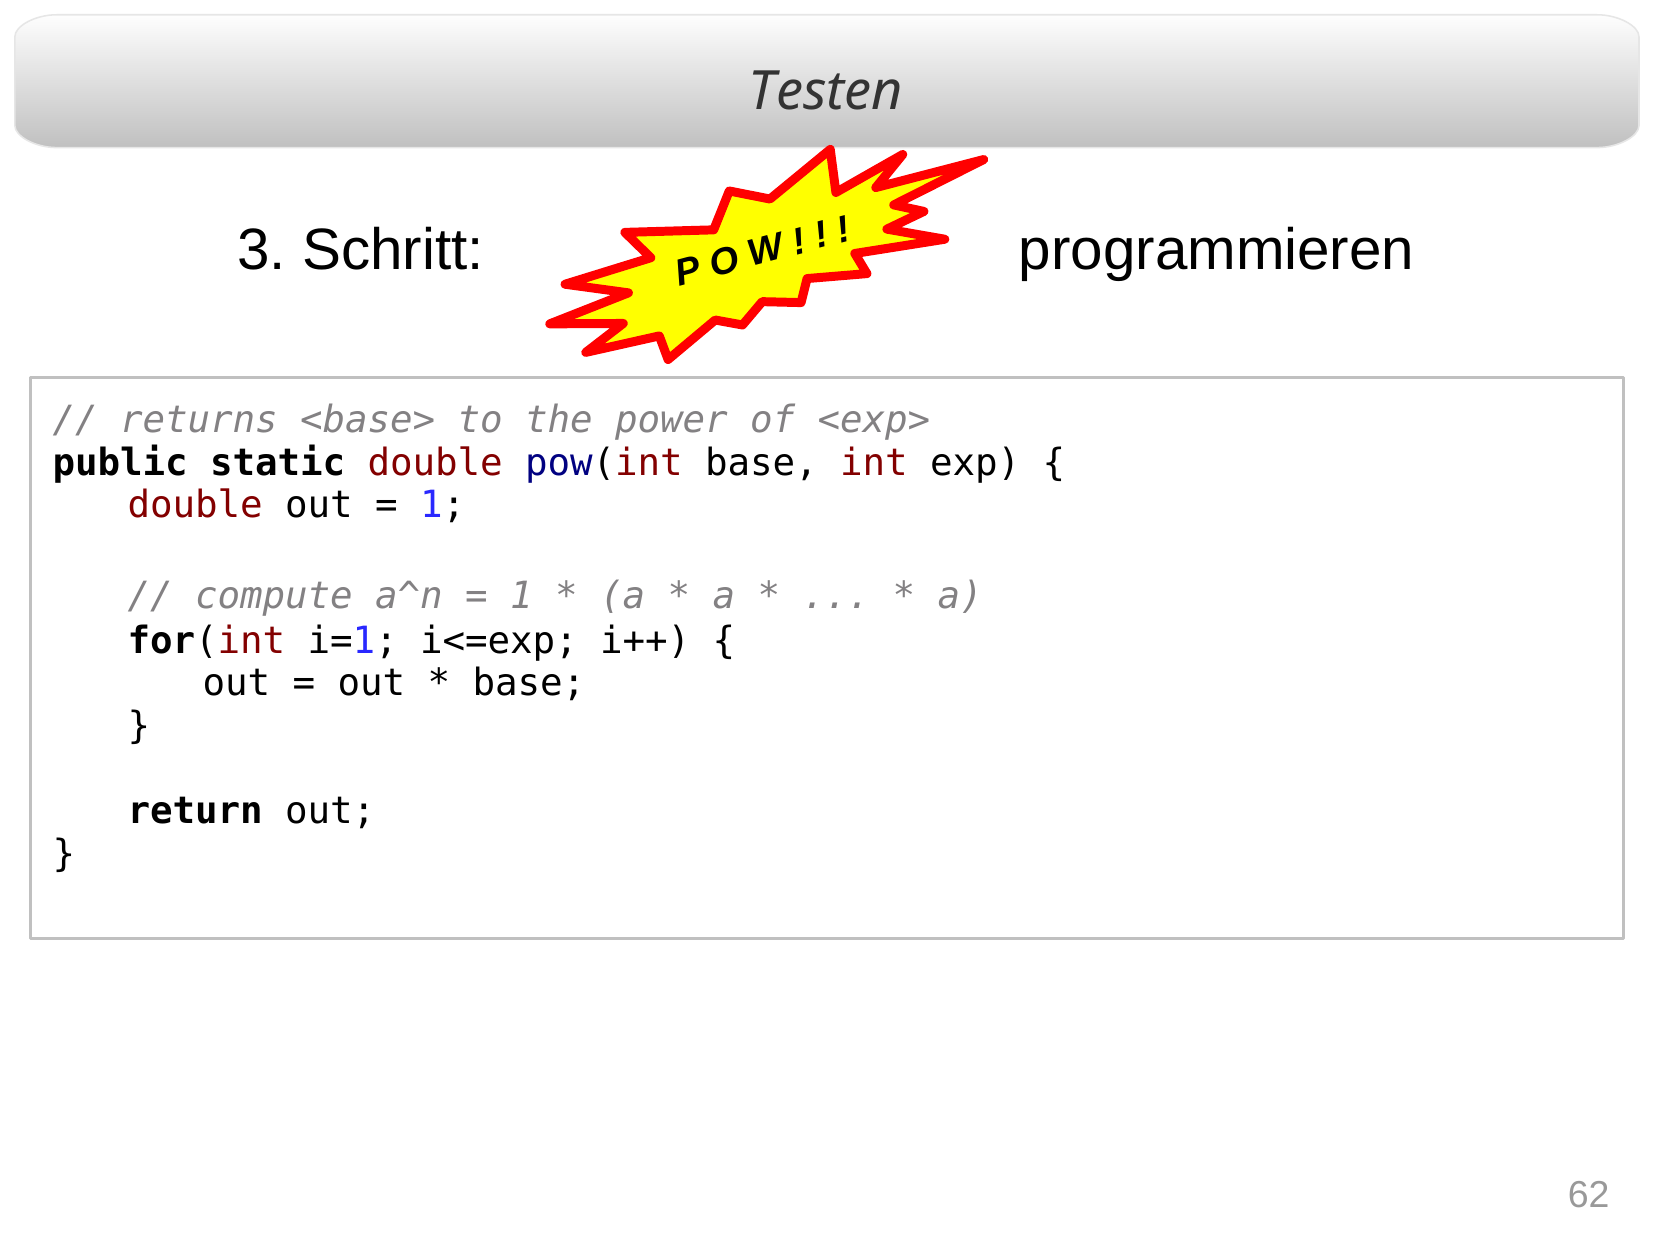

# Testen
P O W ! ! !
3. Schritt:
programmieren
// returns <base> to the power of <exp>
public static double pow(int base, int exp) {
	double out = 1;
	// compute a^n = 1 * (a * a * ... * a)‏
	for(int i=1; i<=exp; i++) {
		out = out * base;
	}
	return out;
}